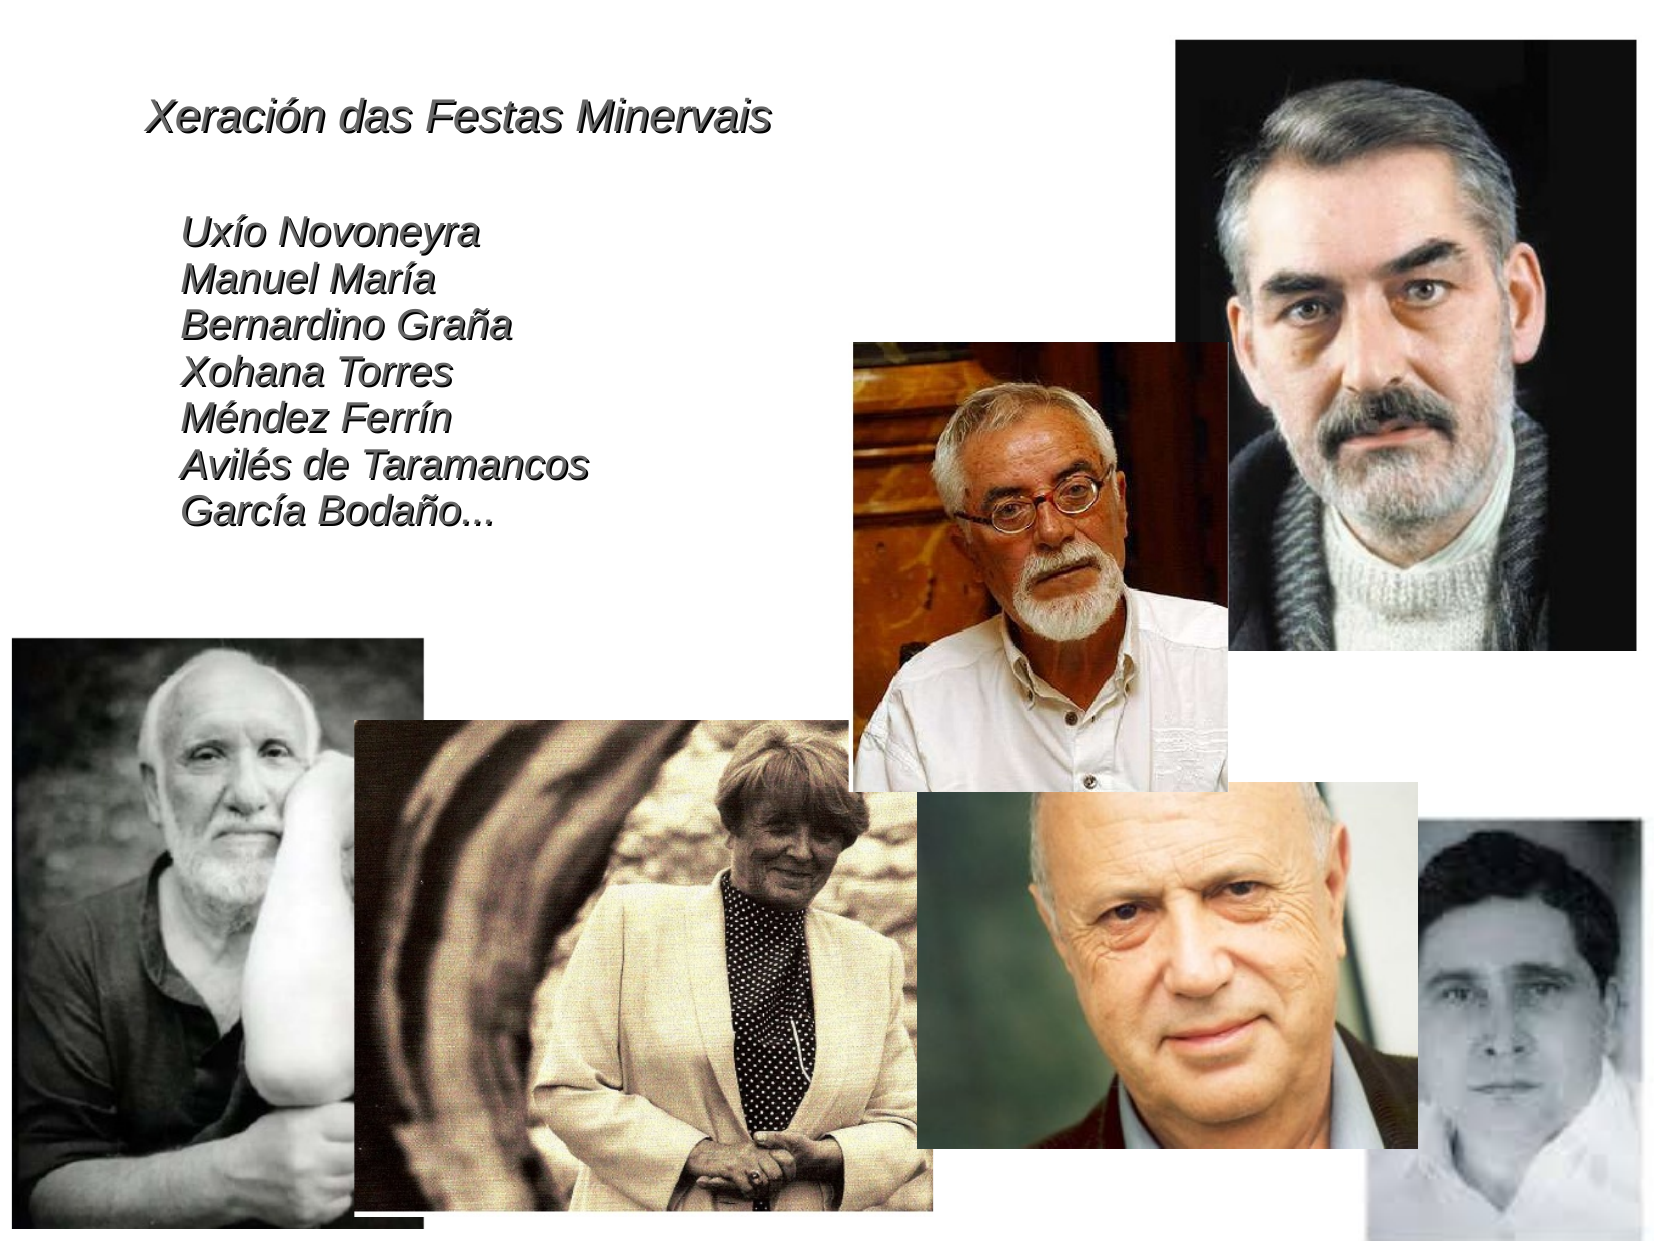

Xeración das Festas Minervais
Uxío Novoneyra
Manuel María
Bernardino Graña
Xohana Torres
Méndez Ferrín
Avilés de Taramancos
García Bodaño...